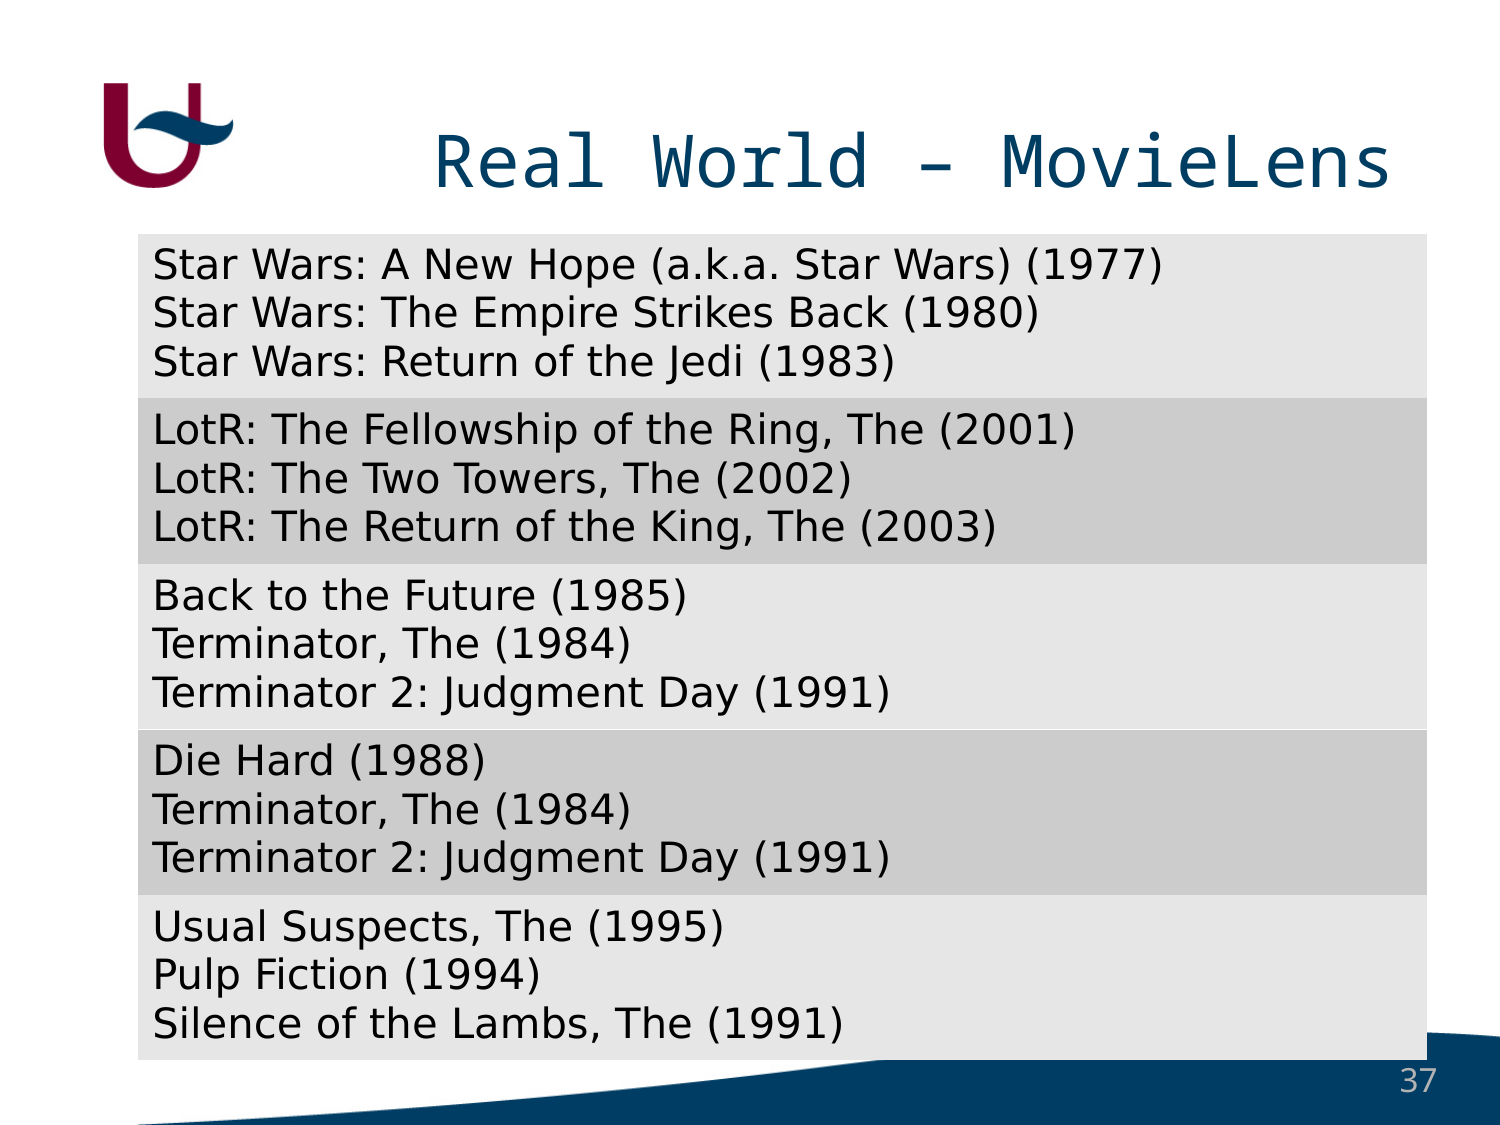

# Real World – MovieLens
| Star Wars: A New Hope (a.k.a. Star Wars) (1977) Star Wars: The Empire Strikes Back (1980) Star Wars: Return of the Jedi (1983) |
| --- |
| LotR: The Fellowship of the Ring, The (2001) LotR: The Two Towers, The (2002) LotR: The Return of the King, The (2003) |
| Back to the Future (1985) Terminator, The (1984) Terminator 2: Judgment Day (1991) |
| Die Hard (1988) Terminator, The (1984) Terminator 2: Judgment Day (1991) |
| Usual Suspects, The (1995) Pulp Fiction (1994) Silence of the Lambs, The (1991) |